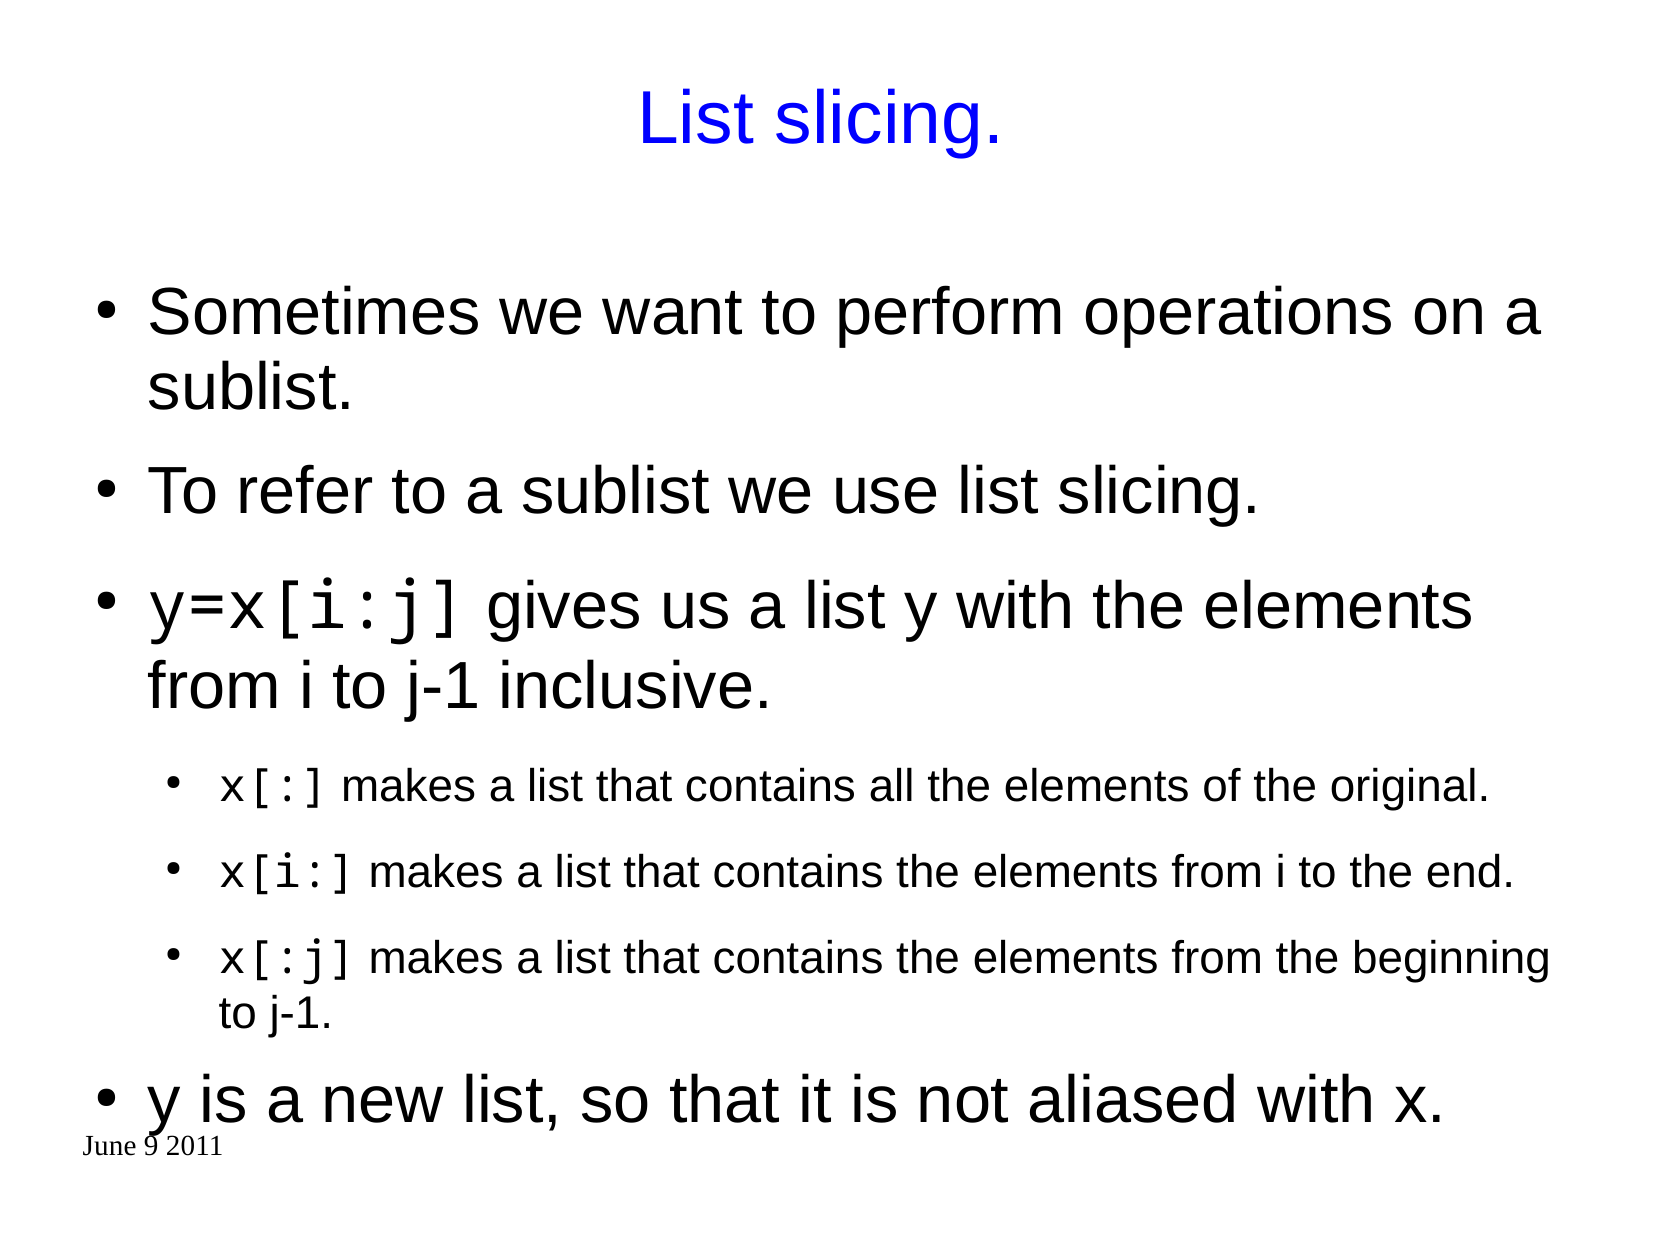

# List slicing.
Sometimes we want to perform operations on a sublist.
To refer to a sublist we use list slicing.
y=x[i:j] gives us a list y with the elements from i to j-1 inclusive.
x[:] makes a list that contains all the elements of the original.
x[i:] makes a list that contains the elements from i to the end.
x[:j] makes a list that contains the elements from the beginning to j-1.
y is a new list, so that it is not aliased with x.
June 9 2011